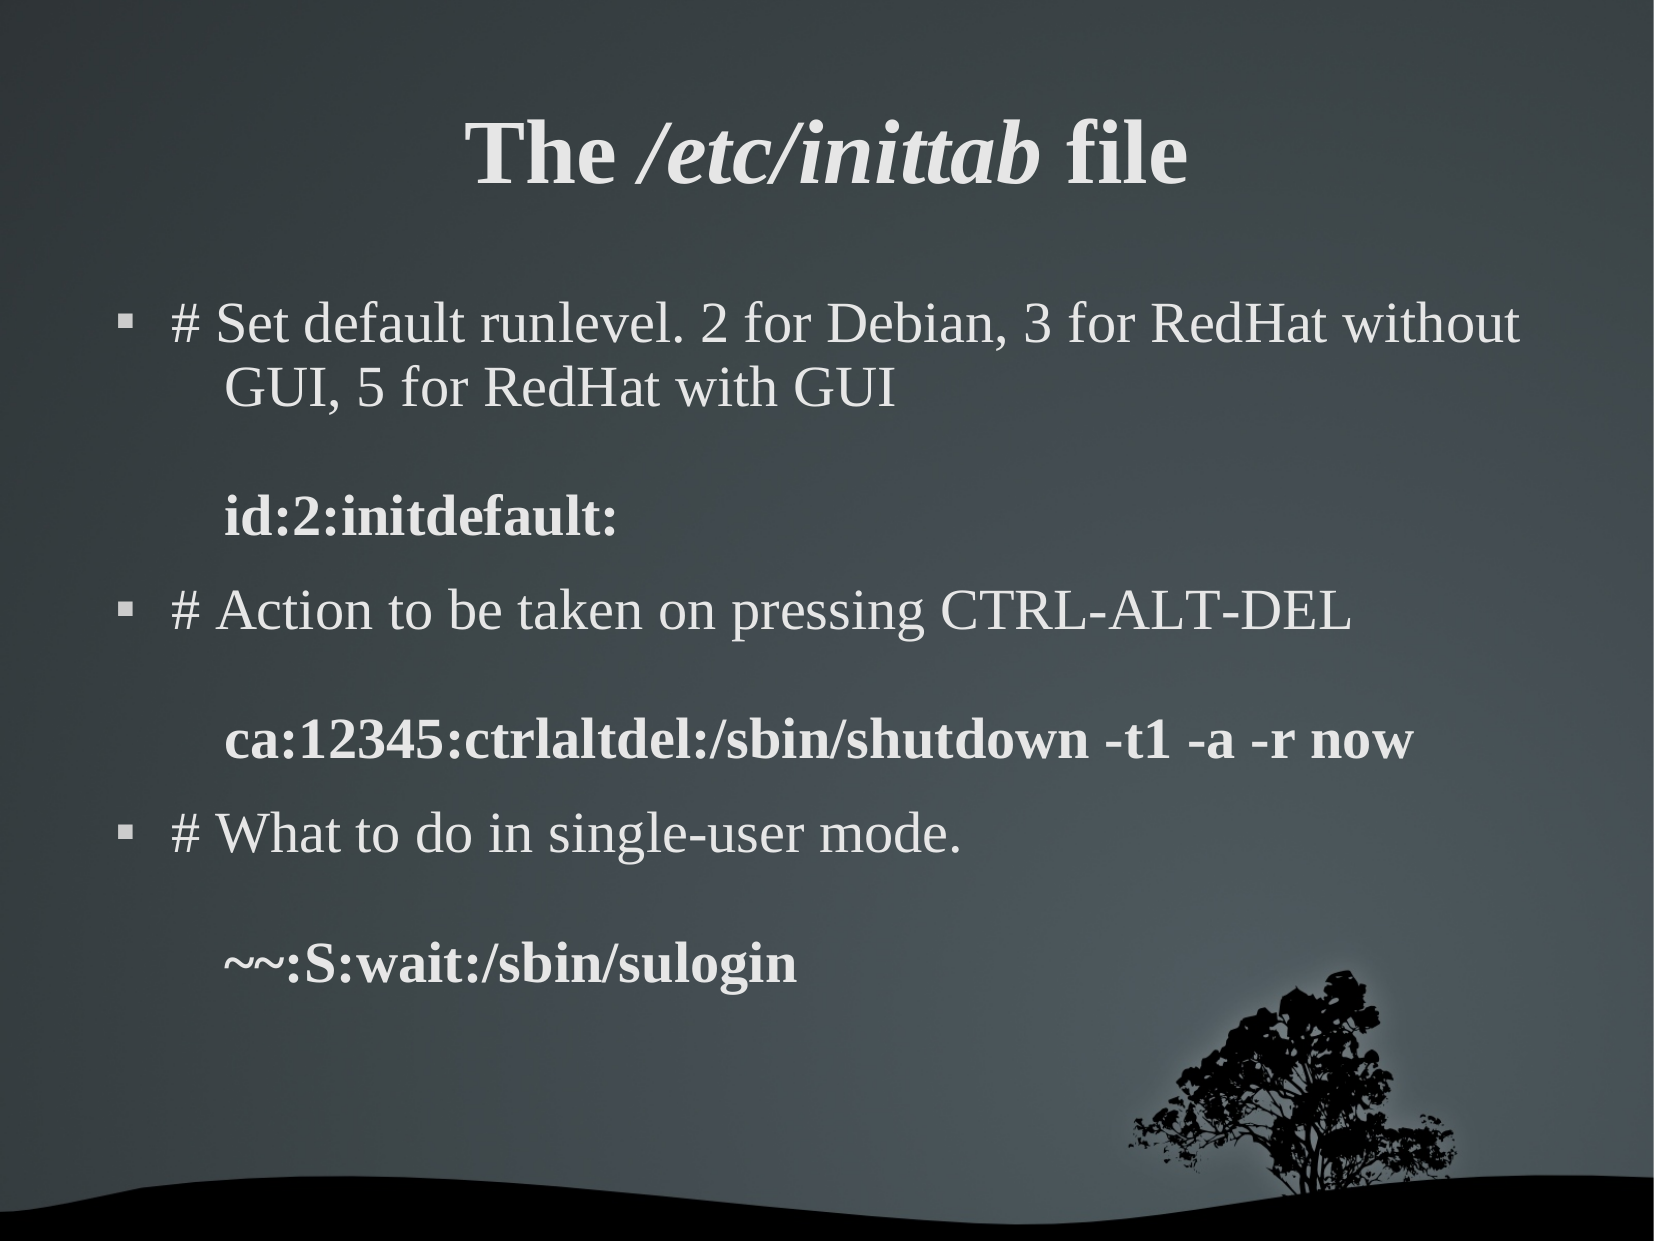

The /etc/inittab file
# # Set default runlevel. 2 for Debian, 3 for RedHat without GUI, 5 for RedHat with GUI id:2:initdefault:
# Action to be taken on pressing CTRL-ALT-DEL ca:12345:ctrlaltdel:/sbin/shutdown -t1 -a -r now
# What to do in single-user mode. ~~:S:wait:/sbin/sulogin